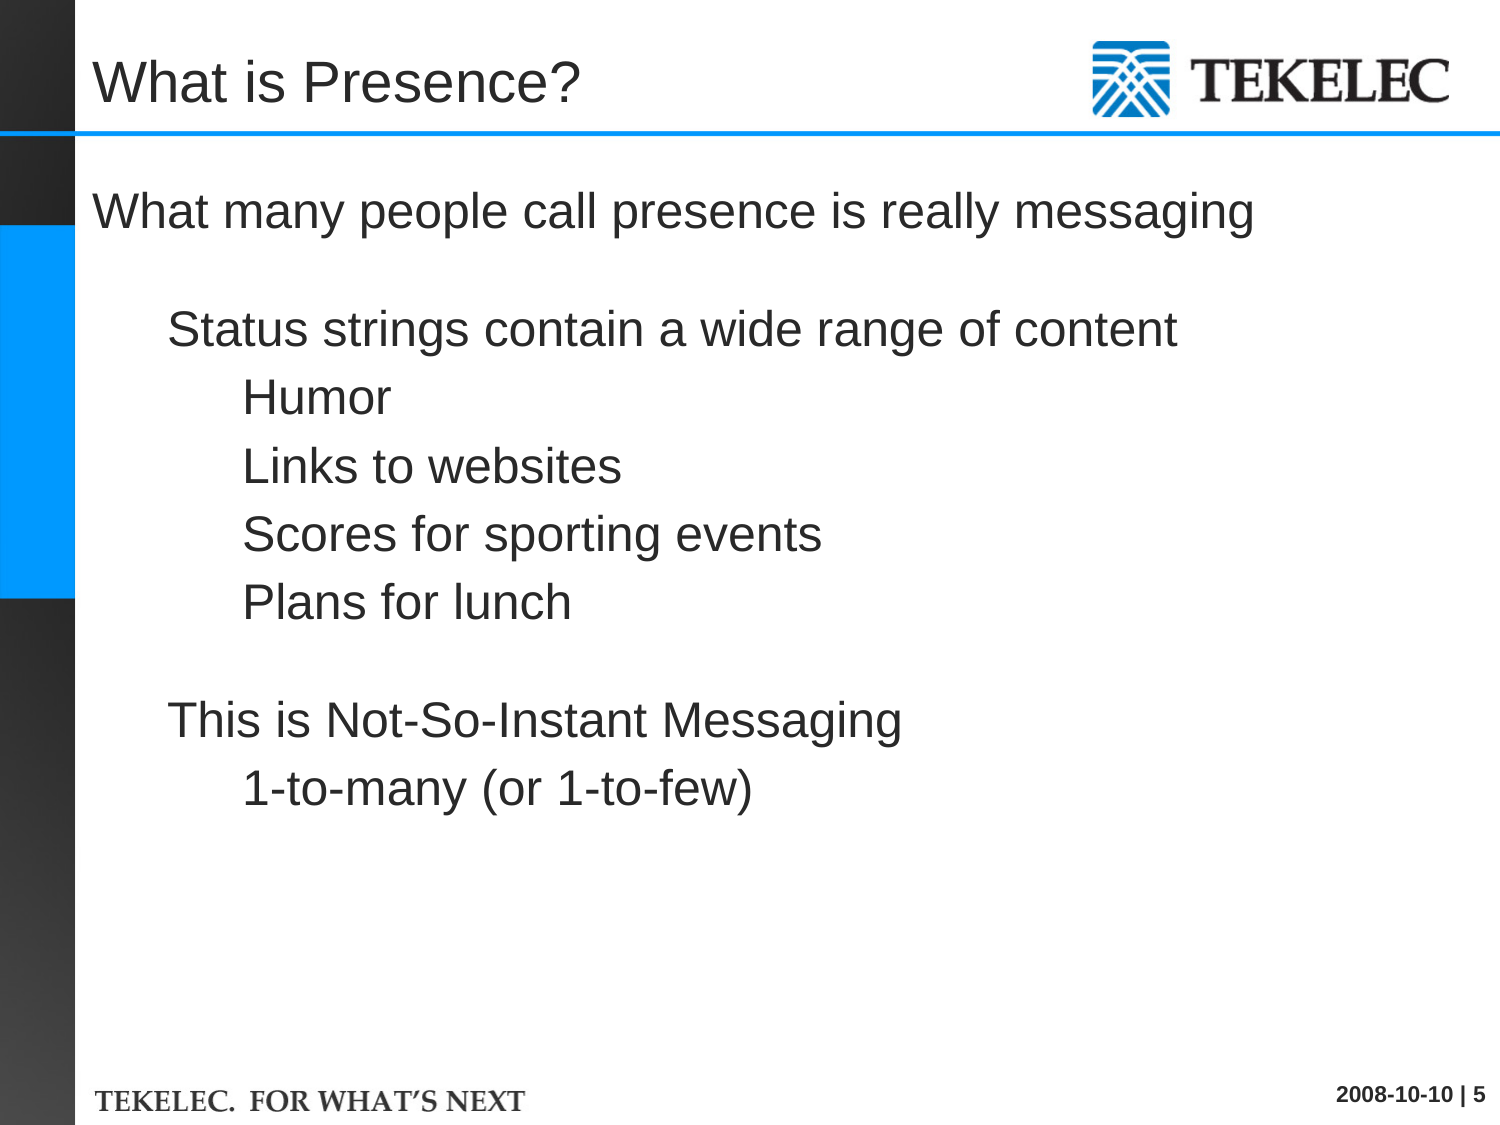

# What is Presence?
What many people call presence is really messaging
Status strings contain a wide range of content
Humor
Links to websites
Scores for sporting events
Plans for lunch
This is Not-So-Instant Messaging
1-to-many (or 1-to-few)